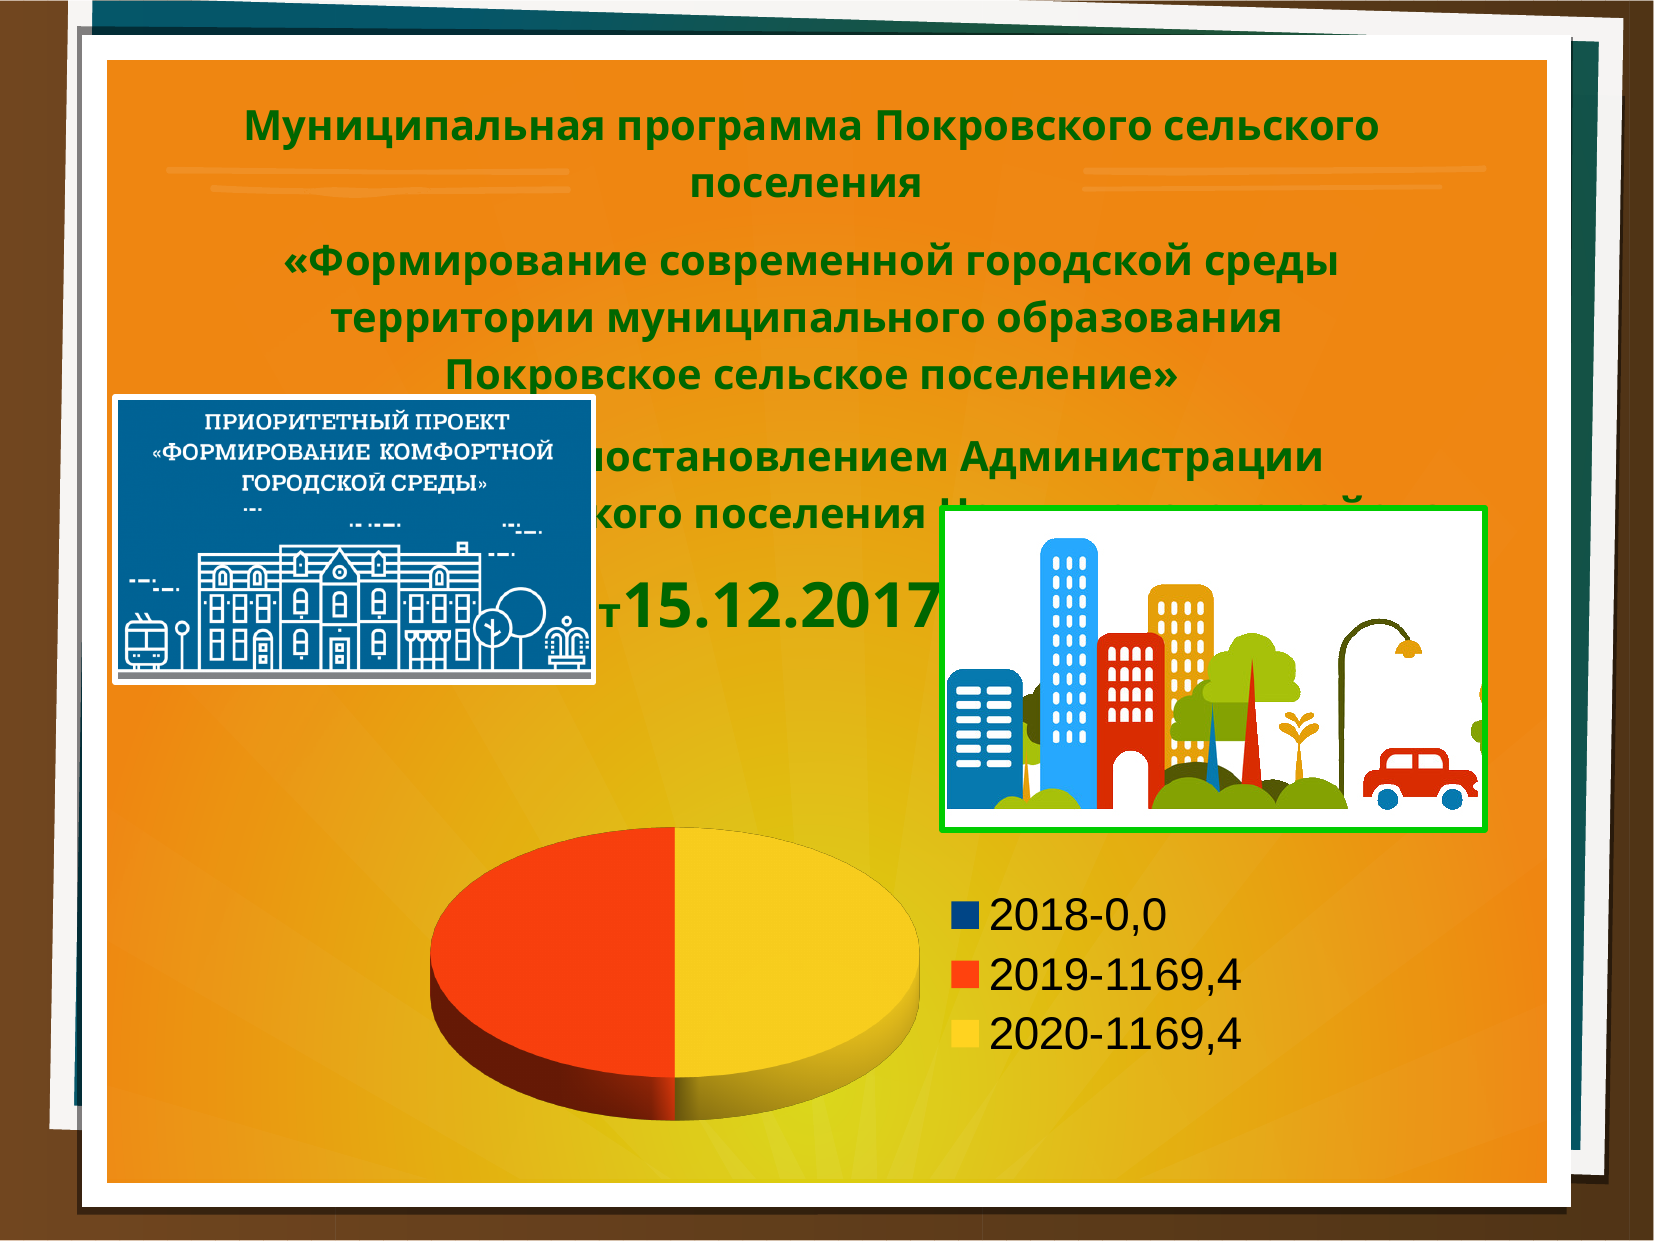

Муниципальная программа Покровского сельского поселения
«Формирование современной городской среды территории муниципального образования
Покровское сельское поселение»
Утверждена постановлением Администрации Покровского сельского поселения Неклиновского района
От15.12.2017№89
[unsupported chart]